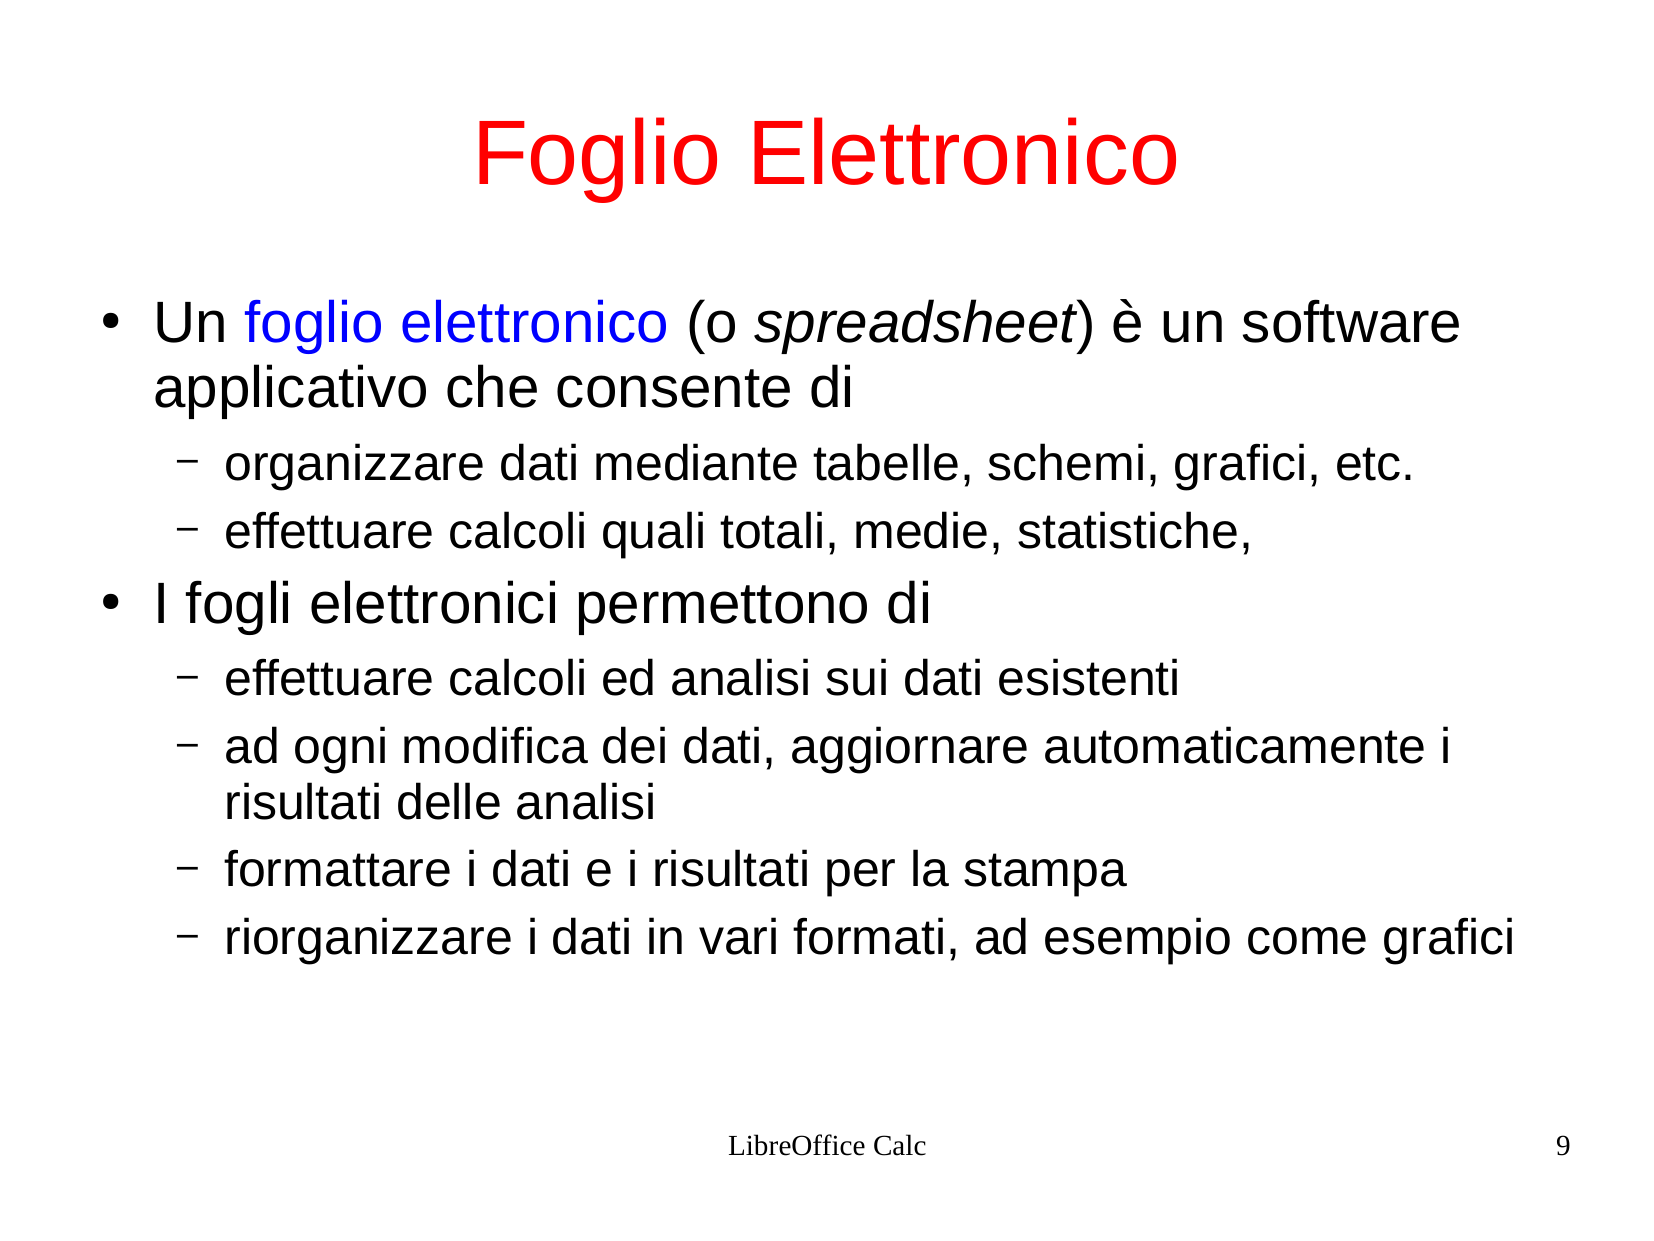

# Foglio Elettronico
Un foglio elettronico (o spreadsheet) è un software applicativo che consente di
organizzare dati mediante tabelle, schemi, grafici, etc.
effettuare calcoli quali totali, medie, statistiche,
I fogli elettronici permettono di
effettuare calcoli ed analisi sui dati esistenti
ad ogni modifica dei dati, aggiornare automaticamente i risultati delle analisi
formattare i dati e i risultati per la stampa
riorganizzare i dati in vari formati, ad esempio come grafici
LibreOffice Calc
9